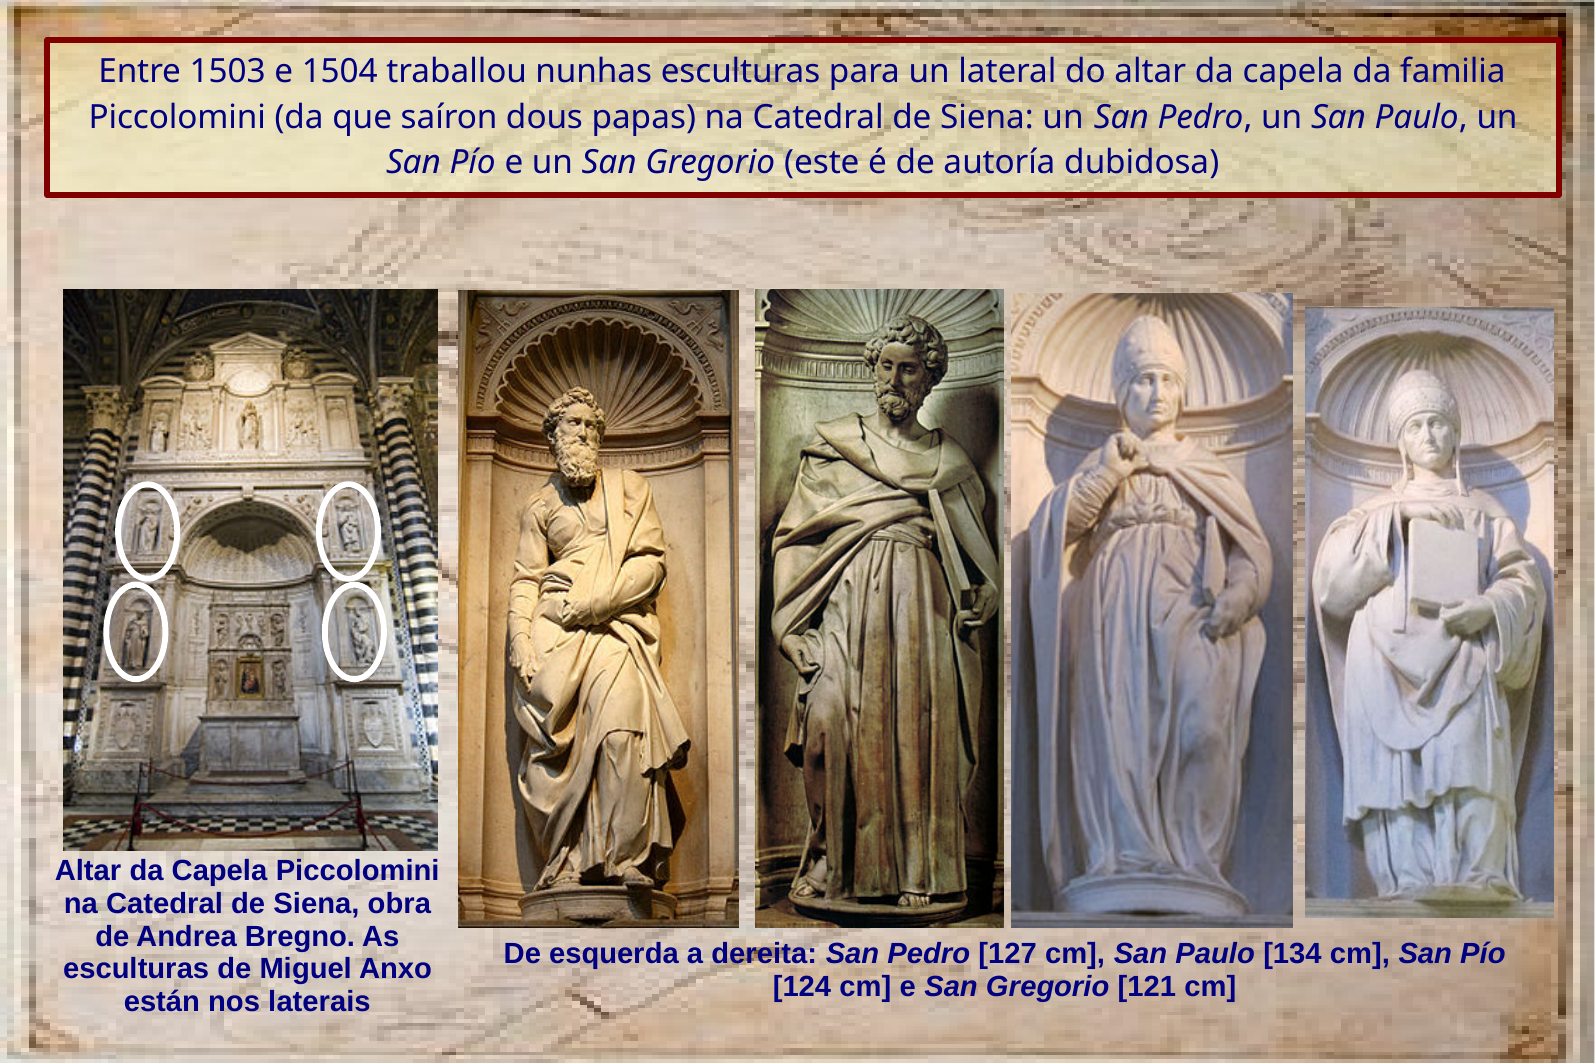

Entre 1503 e 1504 traballou nunhas esculturas para un lateral do altar da capela da familia Piccolomini (da que saíron dous papas) na Catedral de Siena: un San Pedro, un San Paulo, un San Pío e un San Gregorio (este é de autoría dubidosa)
De esquerda a dereita: San Pedro [127 cm], San Paulo [134 cm], San Pío [124 cm] e San Gregorio [121 cm]
Altar da Capela Piccolomini na Catedral de Siena, obra de Andrea Bregno. As esculturas de Miguel Anxo están nos laterais